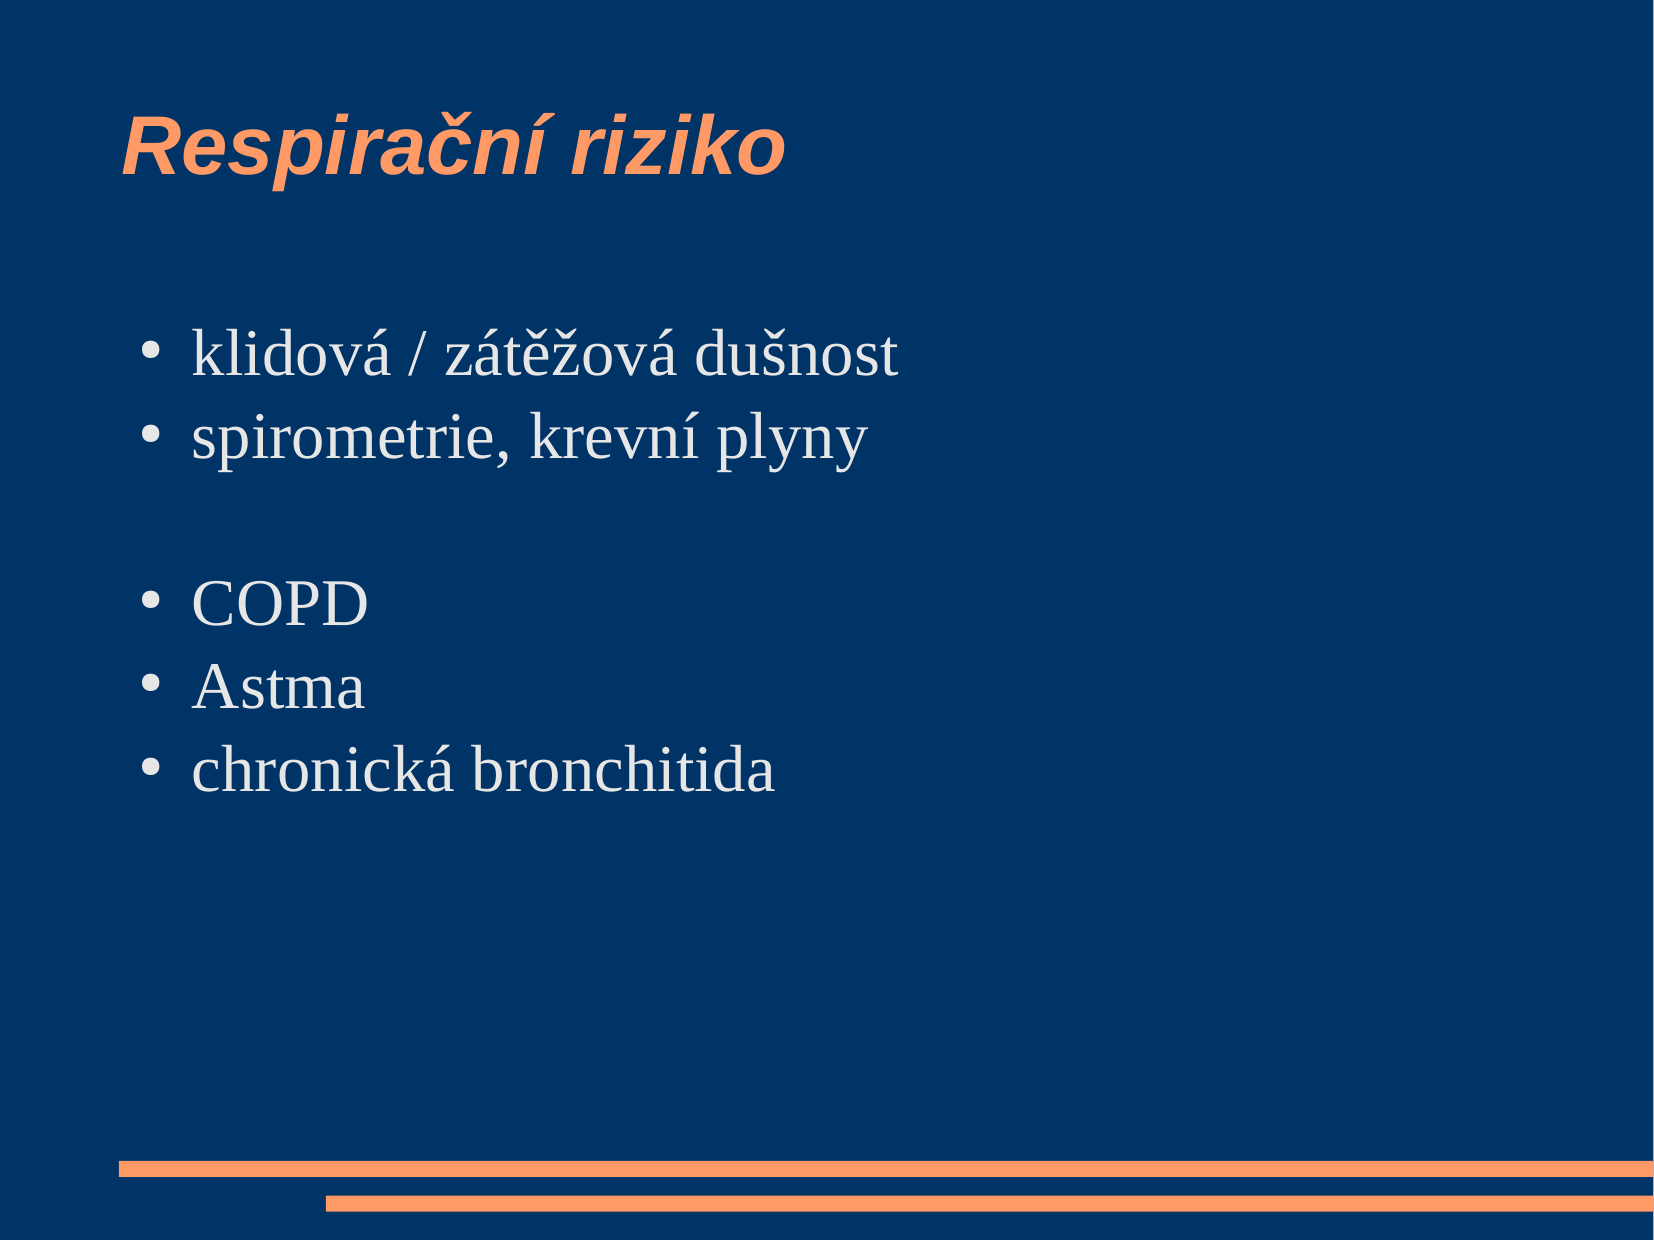

# Respirační riziko
klidová / zátěžová dušnost
spirometrie, krevní plyny
COPD
Astma
chronická bronchitida